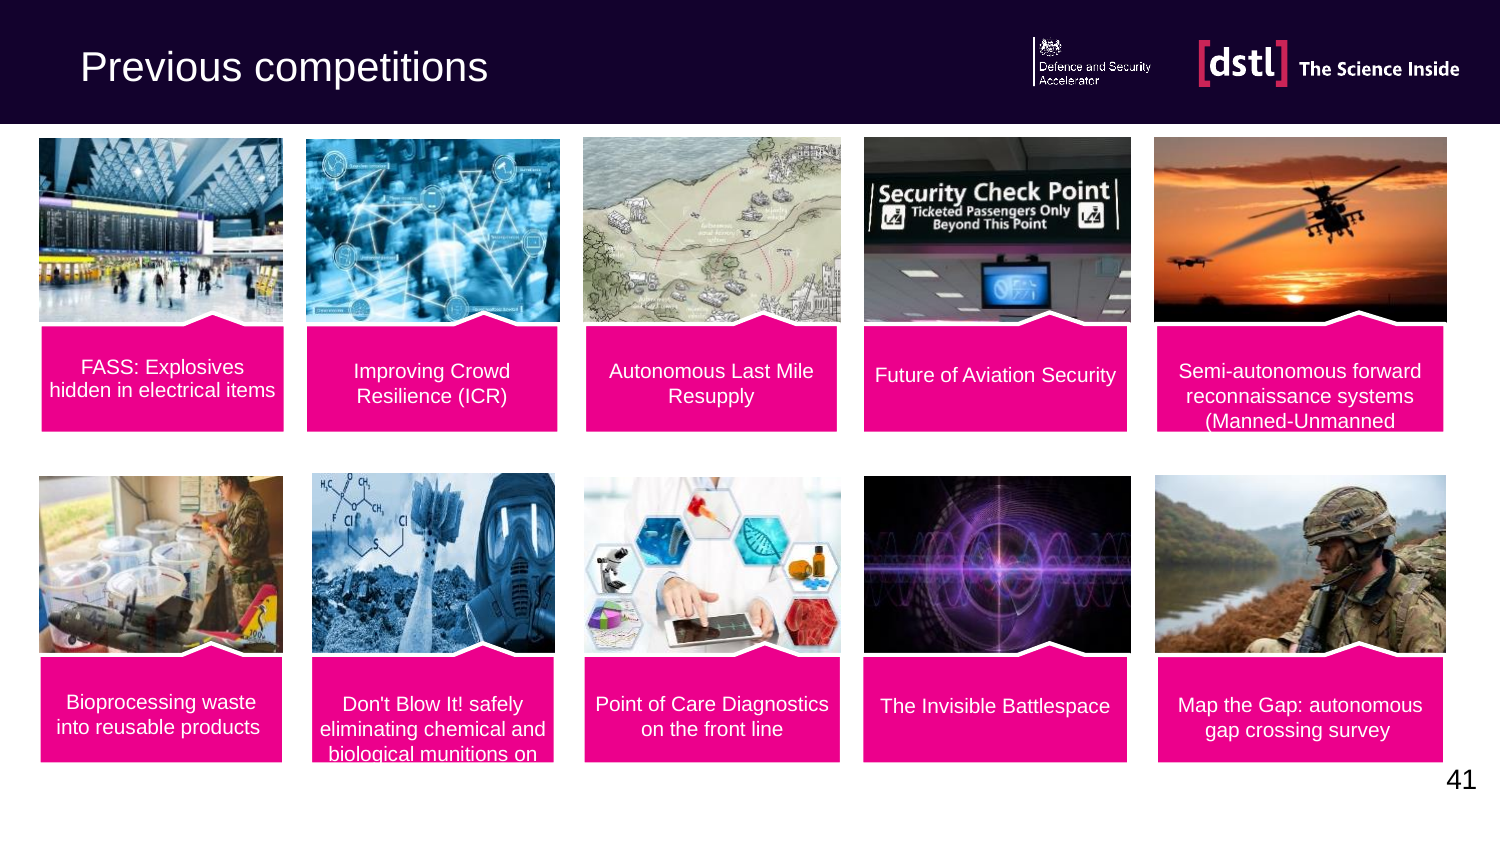

Previous competitions
Autonomous Last Mile Resupply
Future of Aviation Security
Semi-autonomous forward reconnaissance systems (Manned-Unmanned Teaming)
FASS: Explosives hidden in electrical items
Improving Crowd Resilience (ICR)
Bioprocessing waste into reusable products
Don't Blow It! safely eliminating chemical and biological munitions on the battlefield
Point of Care Diagnostics on the front line
The Invisible Battlespace
Map the Gap: autonomous gap crossing survey